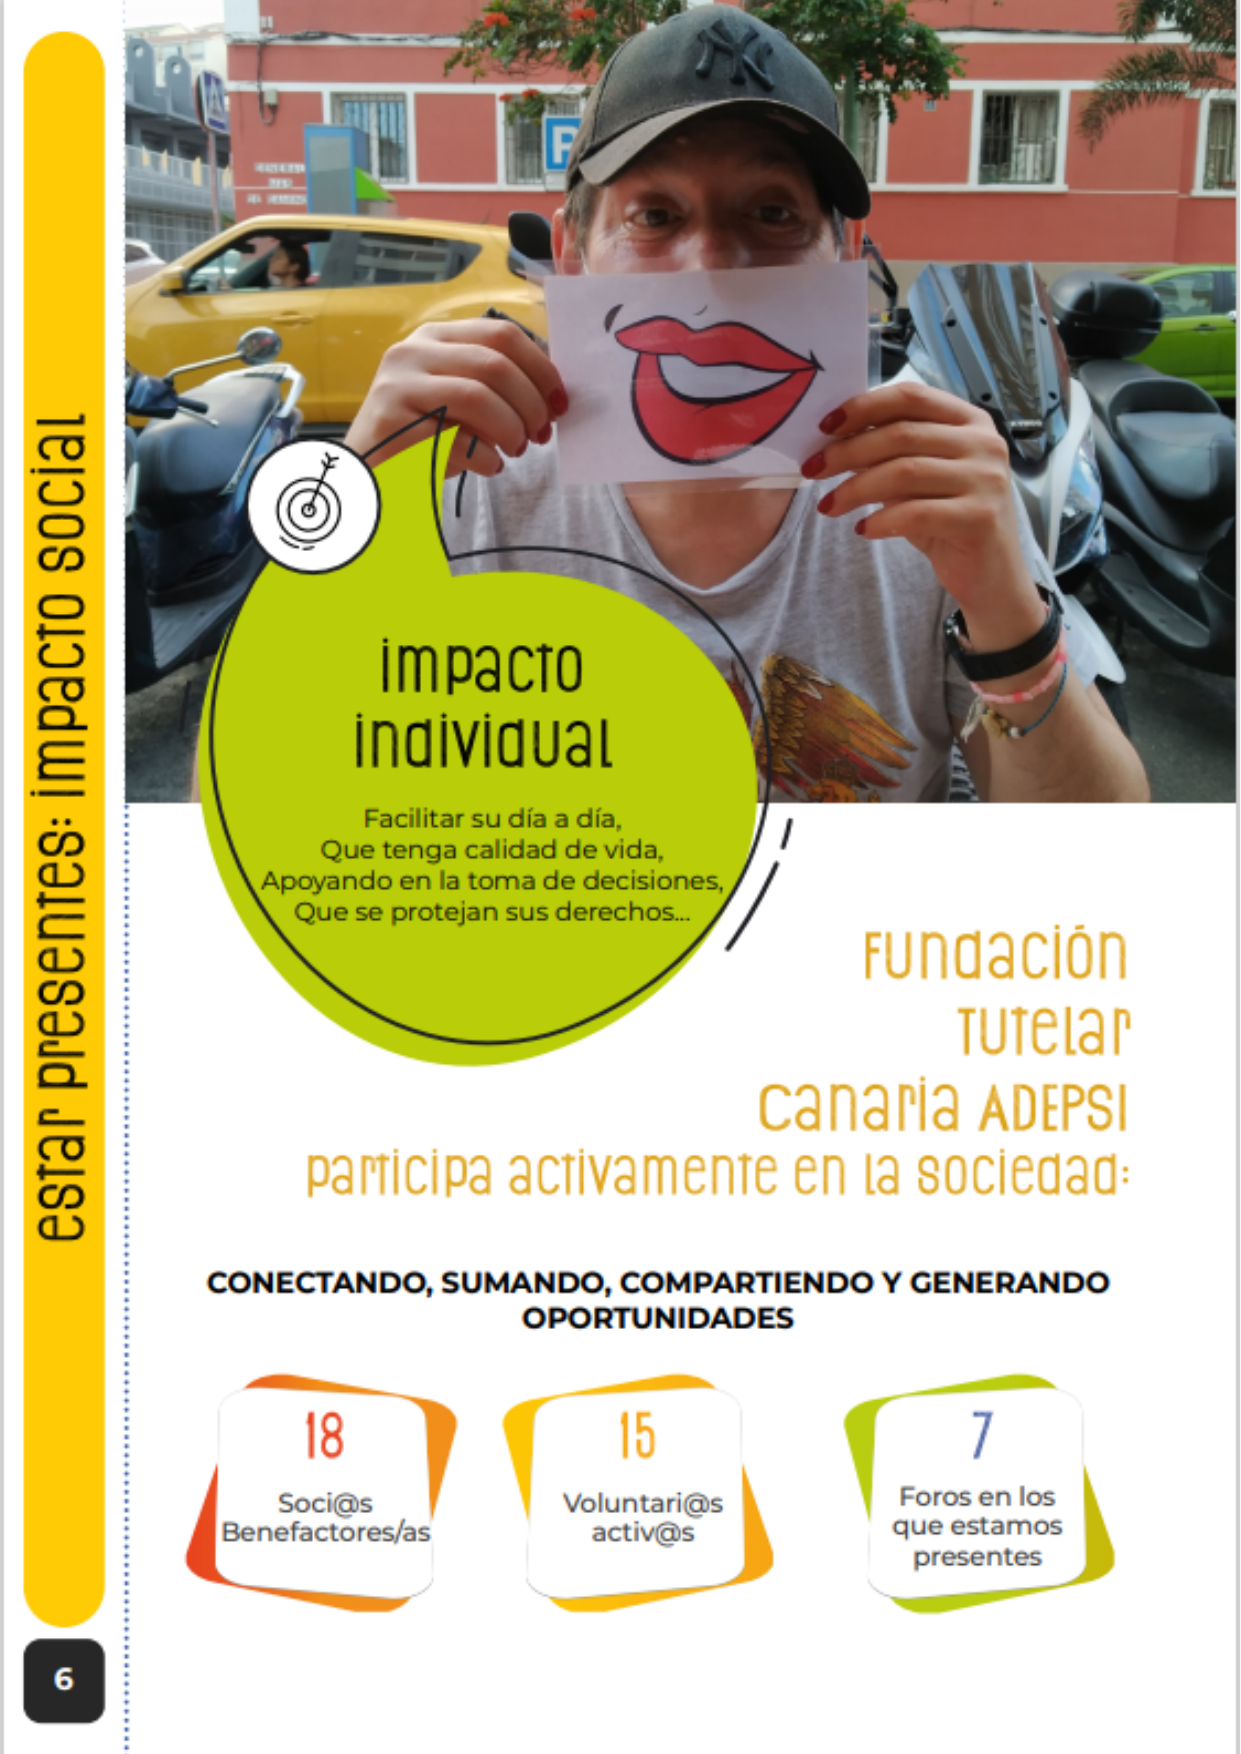

Facilitar su día a día,
Que tenga calidad de vida,
Apoyando en la toma de decisiones,
Que se protejan sus derechos...
CONECTANDO, SUMANDO, COMPARTIENDO Y GENERANDO
OPORTUNIDADES
Foros en los
Soci@s
Voluntari@s
que estamos
Benefactores/as
activ@s
presentes
6